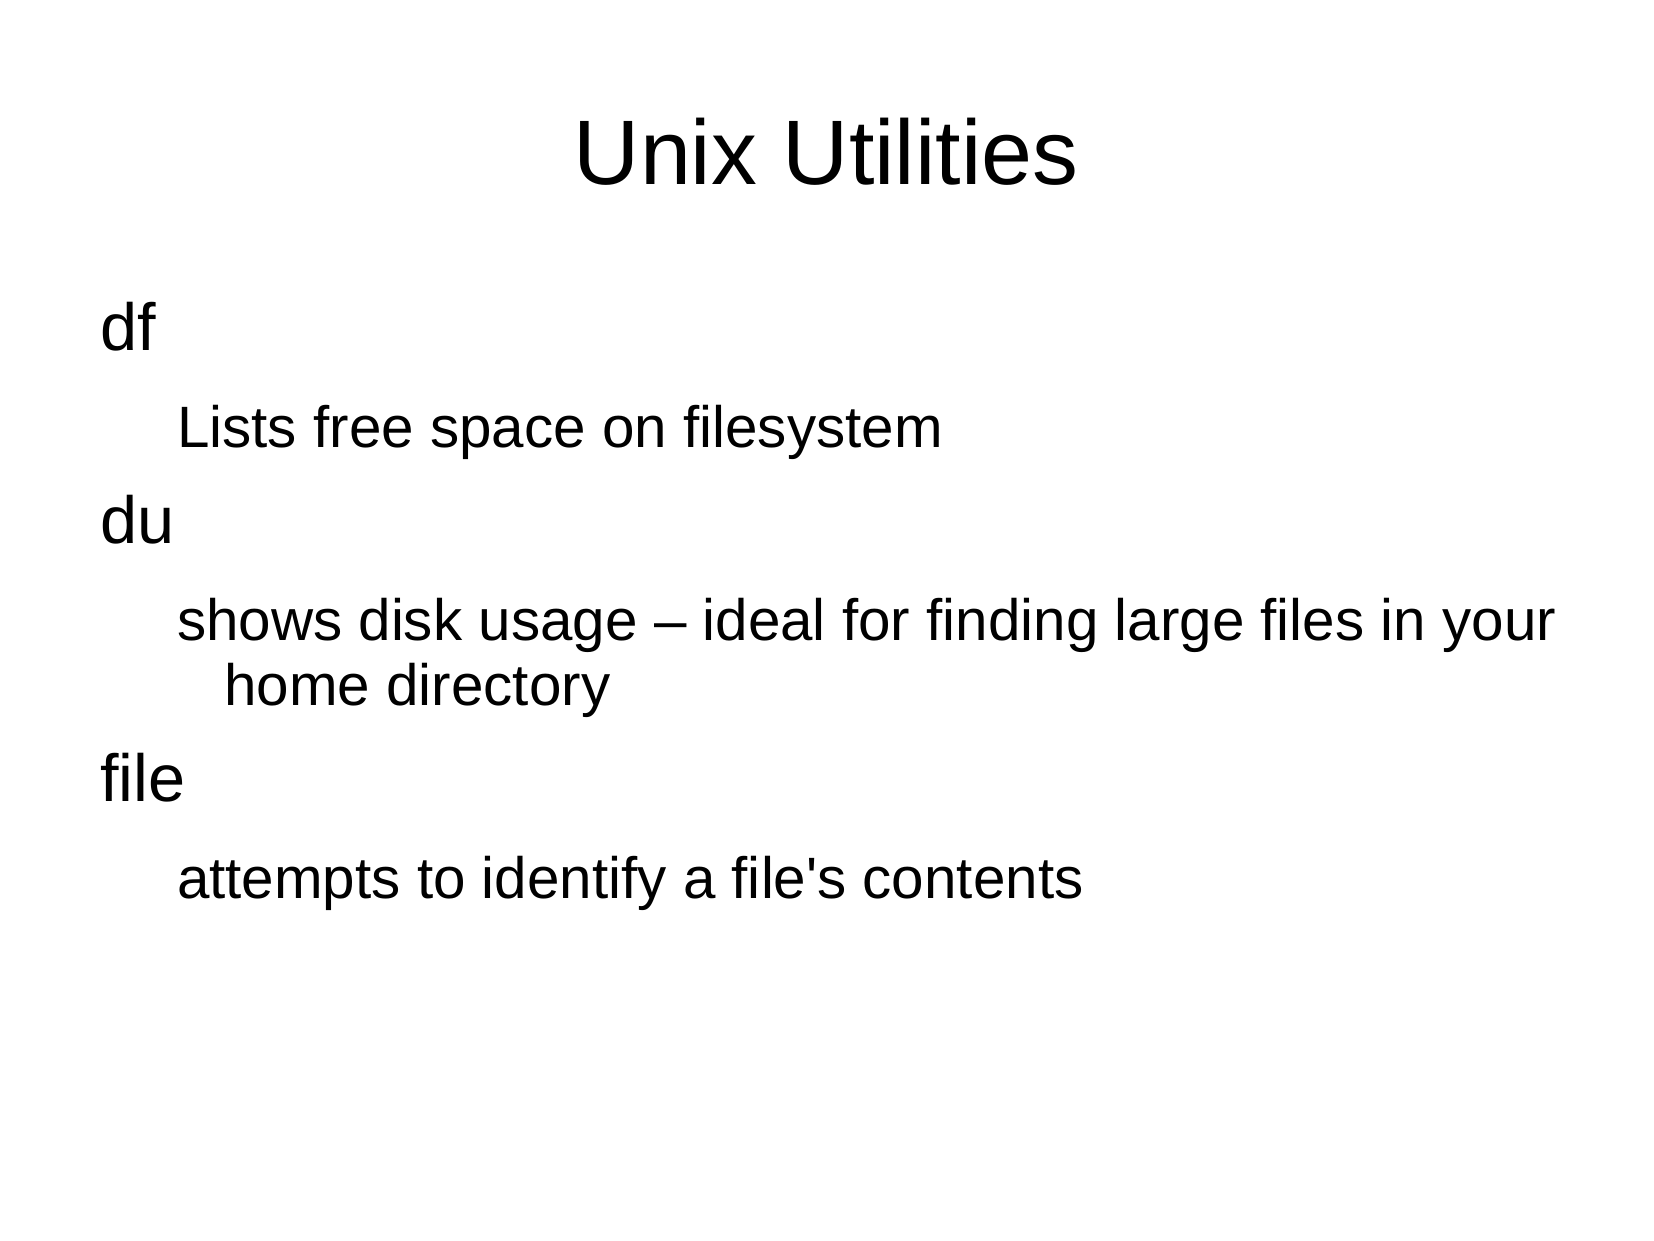

# Unix Utilities
df
Lists free space on filesystem
du
shows disk usage – ideal for finding large files in your home directory
file
attempts to identify a file's contents